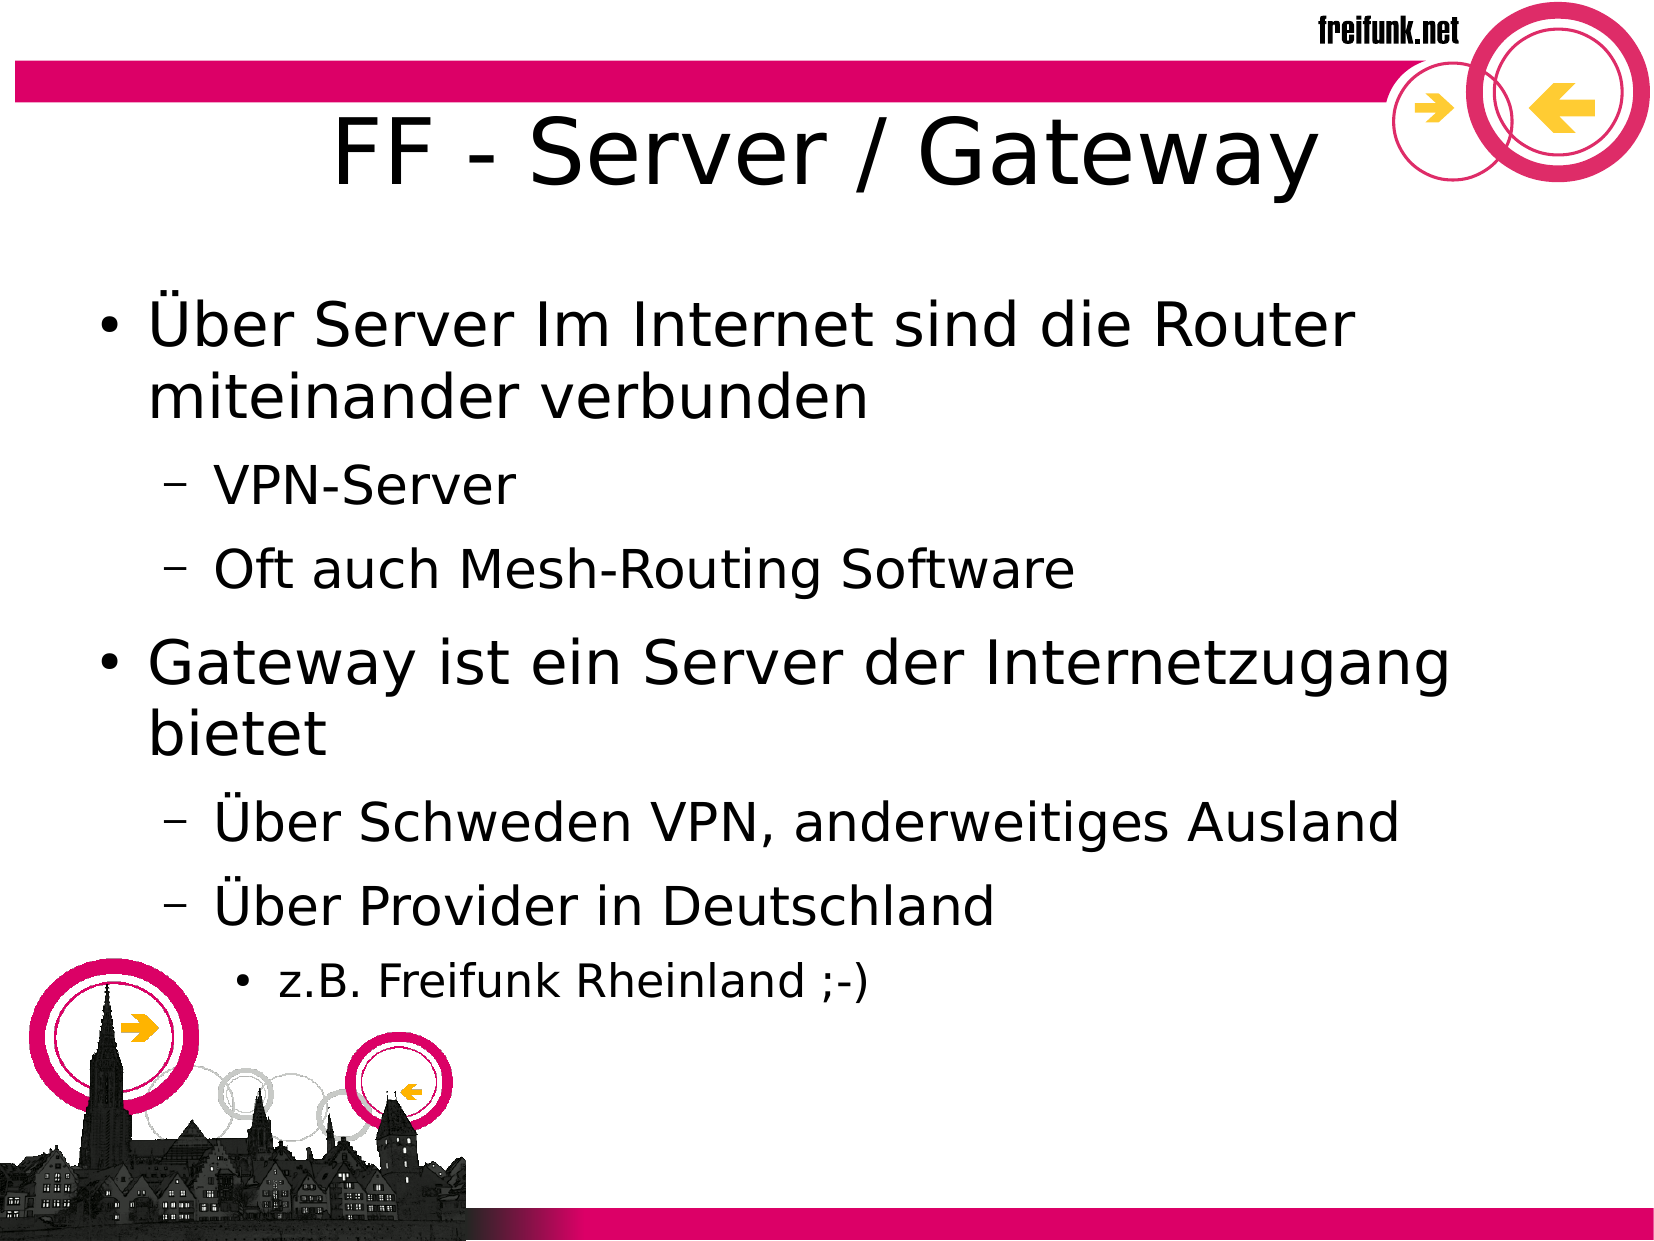

# FF - Server / Gateway
Über Server Im Internet sind die Router miteinander verbunden
VPN-Server
Oft auch Mesh-Routing Software
Gateway ist ein Server der Internetzugang bietet
Über Schweden VPN, anderweitiges Ausland
Über Provider in Deutschland
z.B. Freifunk Rheinland ;-)